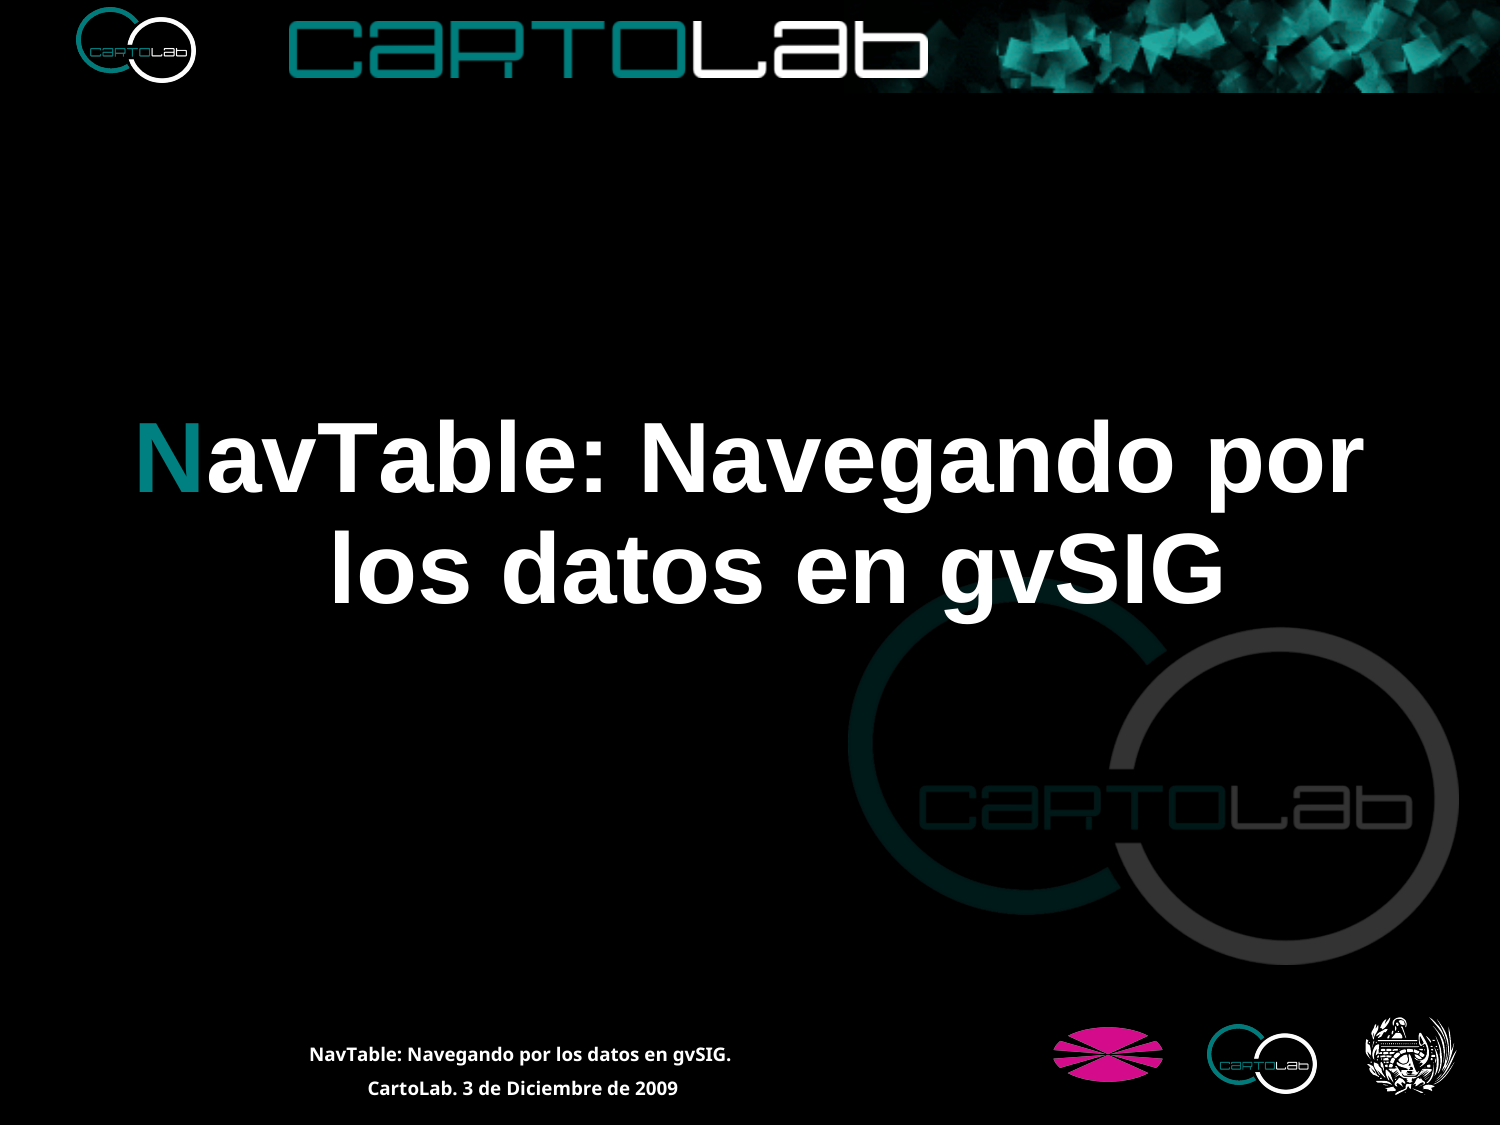

# NavTable: Navegando por los datos en gvSIG